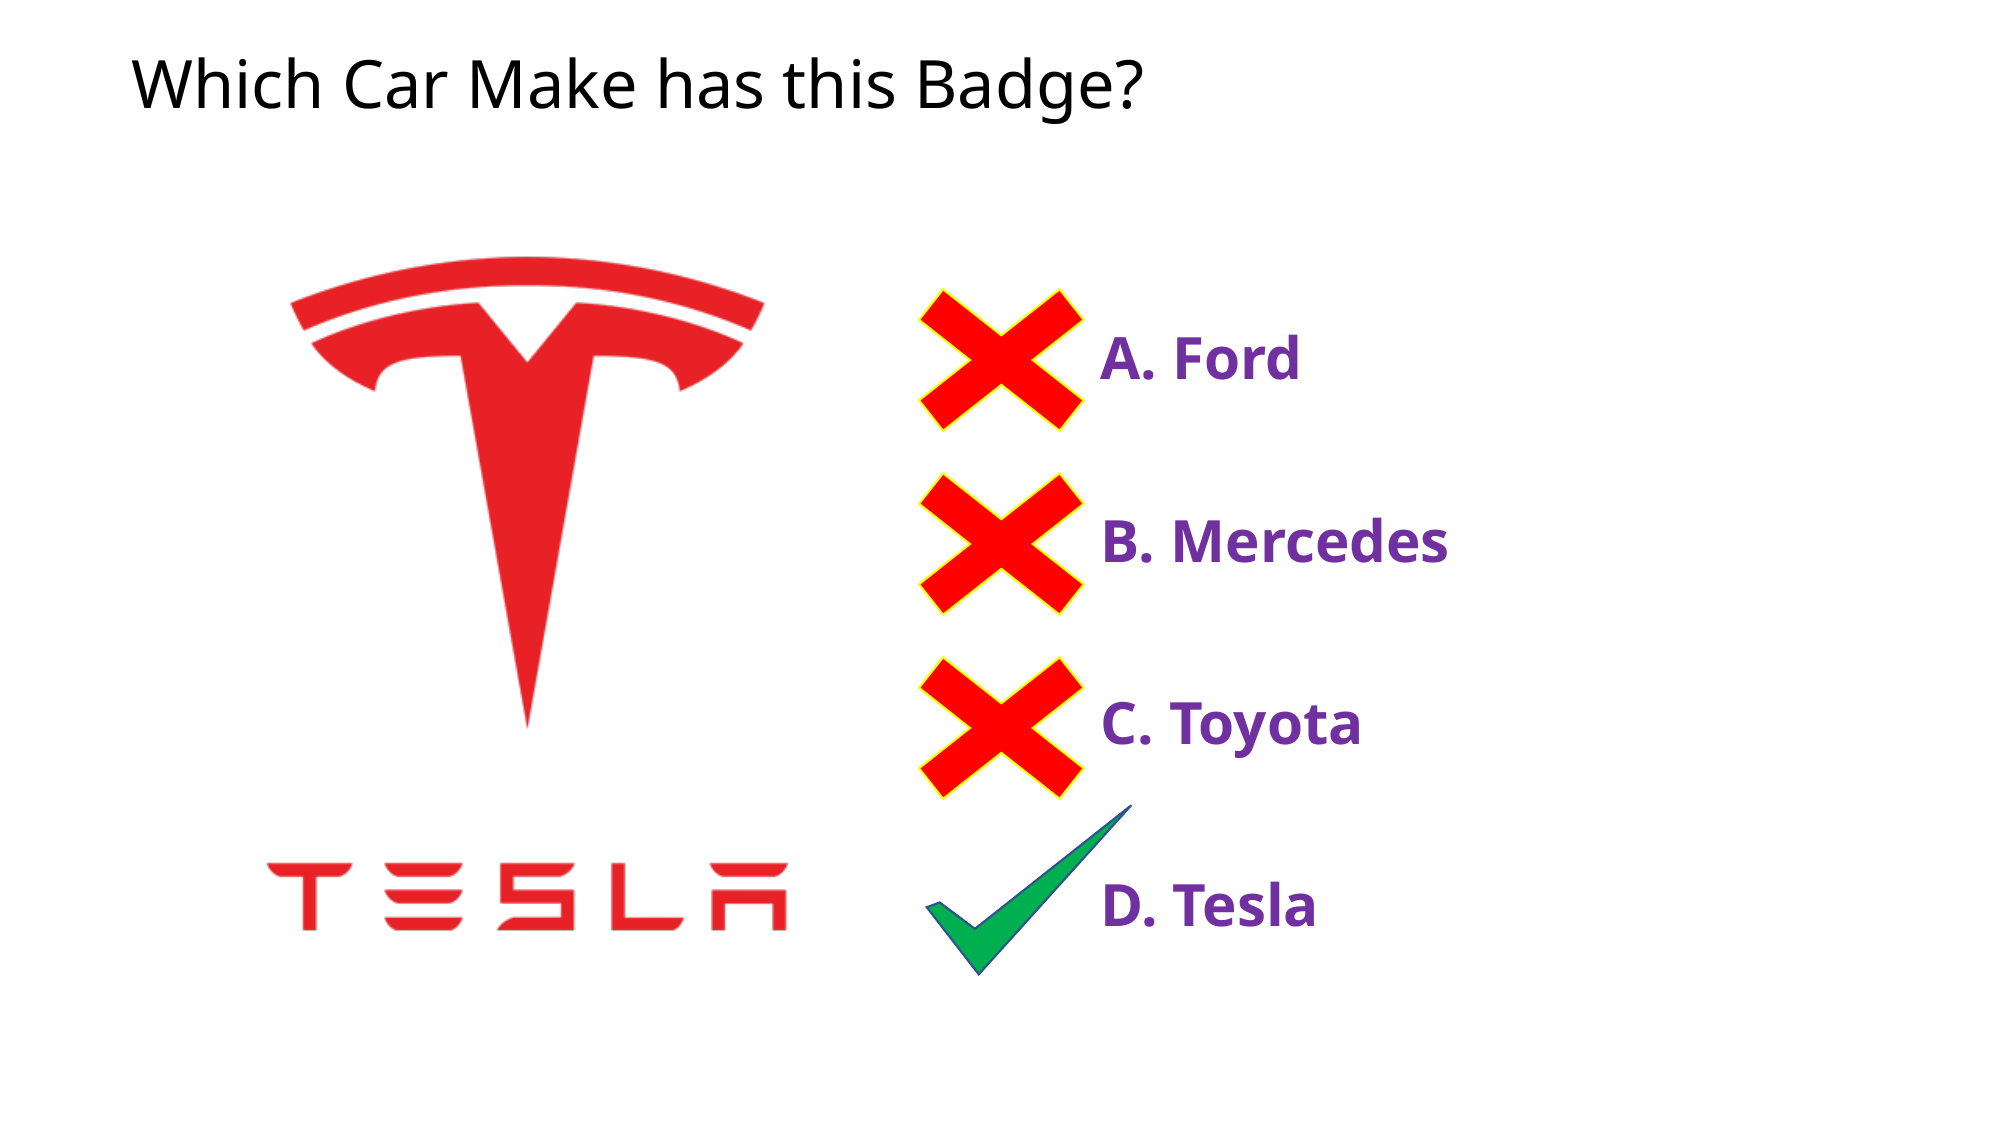

Which Car Make has this Badge?
A. Ford
B. Mercedes
C. Toyota
D. Tesla